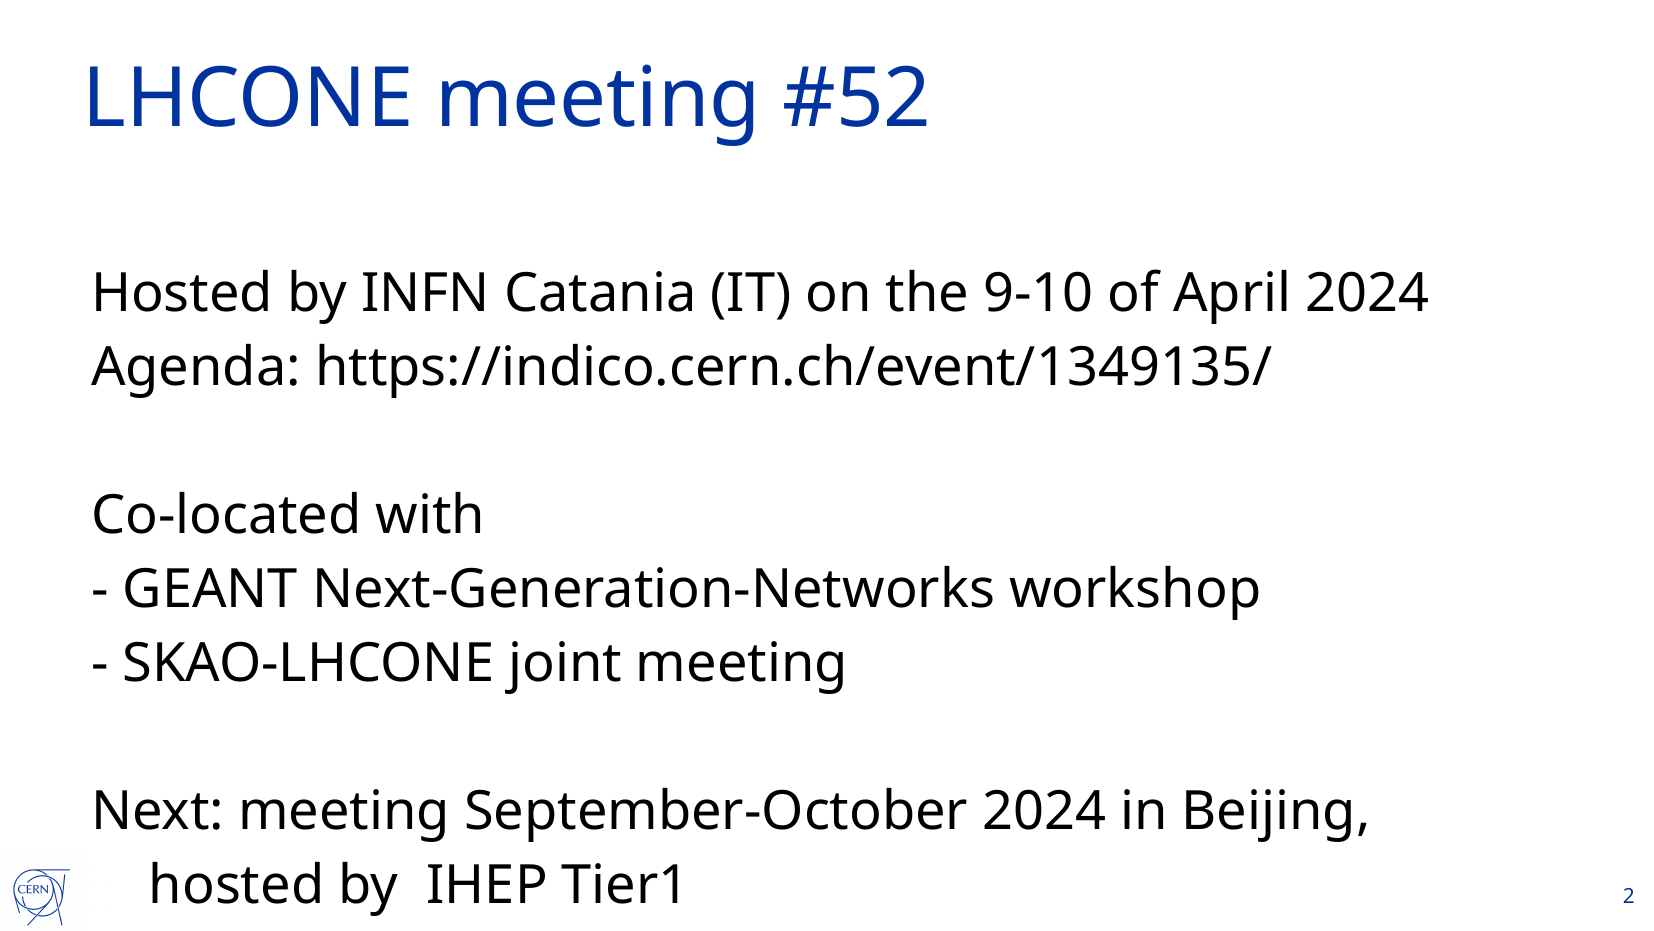

# LHCONE meeting #52
Hosted by INFN Catania (IT) on the 9-10 of April 2024
Agenda: https://indico.cern.ch/event/1349135/
Co-located with
- GEANT Next-Generation-Networks workshop
- SKAO-LHCONE joint meeting
Next: meeting September-October 2024 in Beijing,
hosted by IHEP Tier1